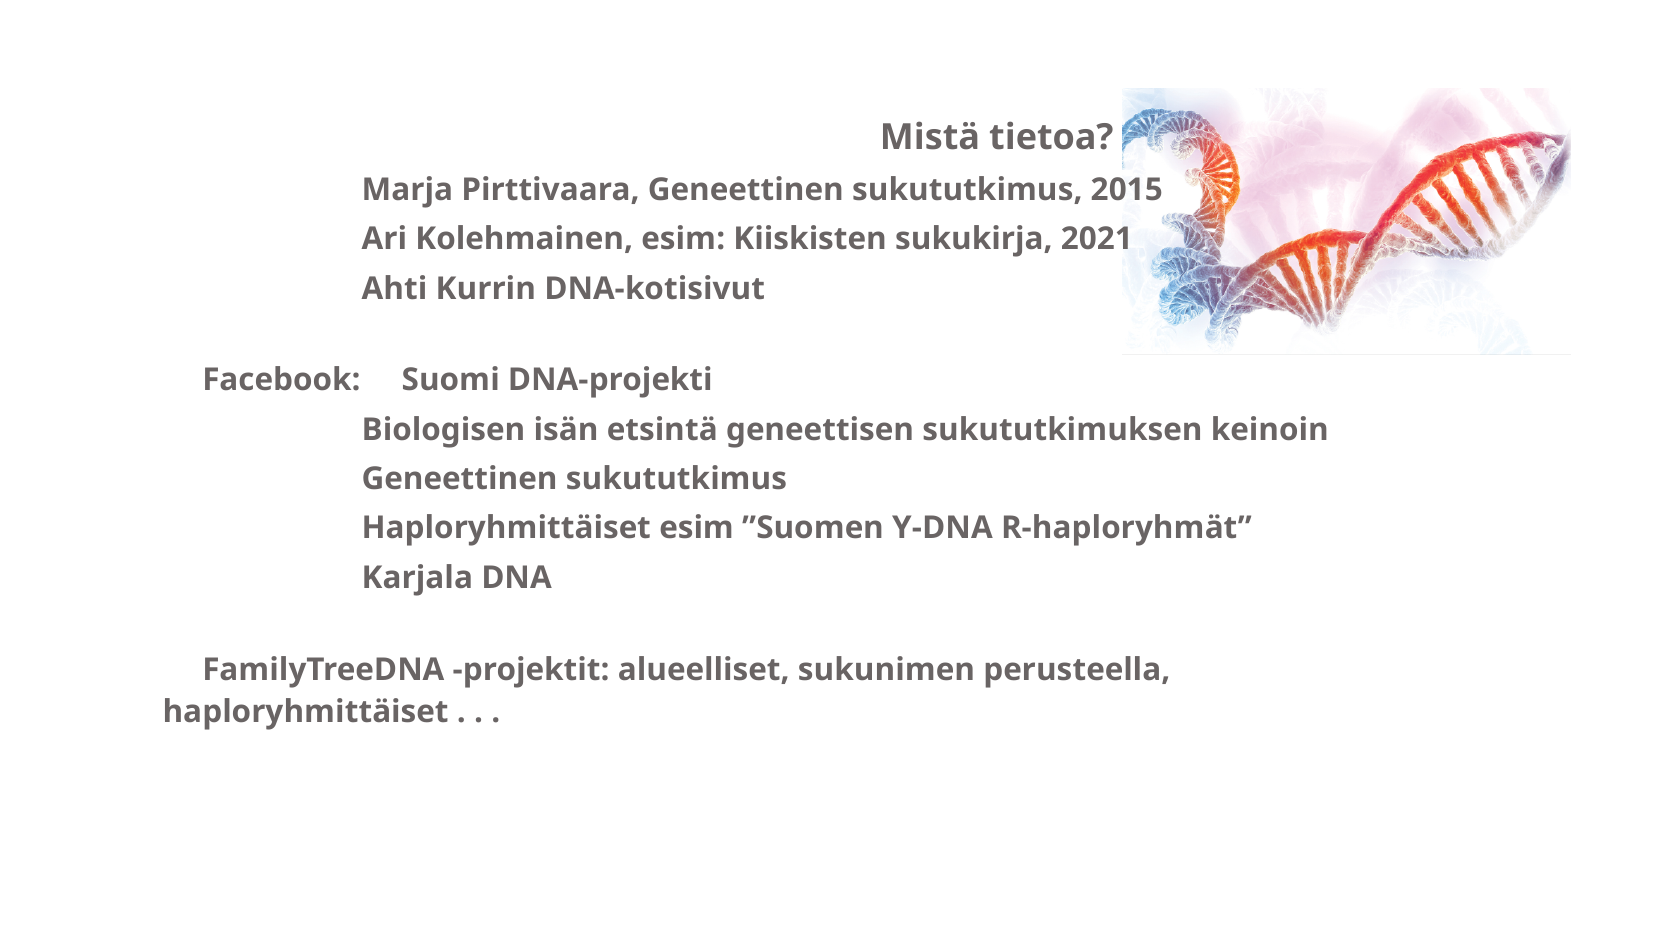

Mistä tietoa?
					Marja Pirttivaara, Geneettinen sukututkimus, 2015
					Ari Kolehmainen, esim: Kiiskisten sukukirja, 2021
					Ahti Kurrin DNA-kotisivut
	Facebook: 	Suomi DNA-projekti
					Biologisen isän etsintä geneettisen sukututkimuksen keinoin
					Geneettinen sukututkimus
					Haploryhmittäiset esim ”Suomen Y-DNA R-haploryhmät”
					Karjala DNA
	FamilyTreeDNA -projektit: alueelliset, sukunimen perusteella, haploryhmittäiset . . .